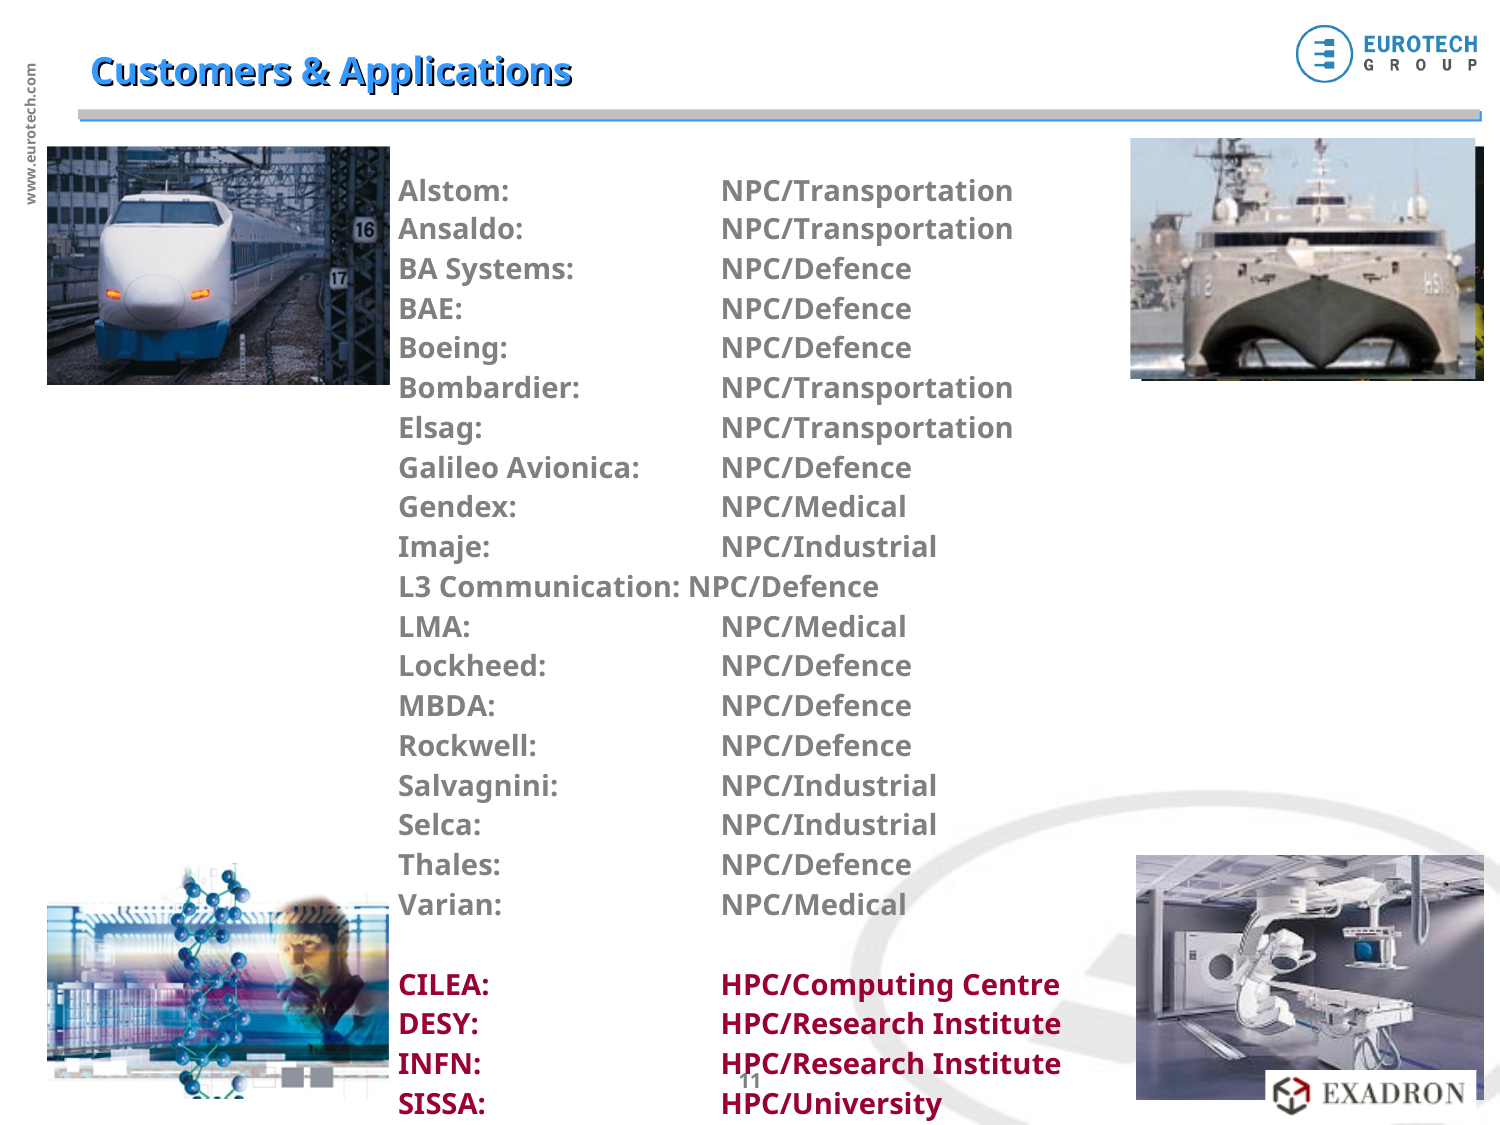

# Customers & Applications
Alstom:	 NPC/Transportation
Ansaldo:	 NPC/Transportation
BA Systems:	 NPC/Defence
BAE:	 NPC/Defence
Boeing:	 NPC/Defence
Bombardier:	 NPC/Transportation
Elsag:	 NPC/Transportation
Galileo Avionica:	 NPC/Defence
Gendex:	 NPC/Medical
Imaje:	 NPC/Industrial
L3 Communication: NPC/Defence
LMA:	 NPC/Medical
Lockheed:	 NPC/Defence
MBDA:	 NPC/Defence
Rockwell:	 NPC/Defence
Salvagnini:	 NPC/Industrial
Selca:	 NPC/Industrial
Thales:	 NPC/Defence
Varian:	 NPC/Medical
CILEA:	 HPC/Computing Centre
DESY: 	 HPC/Research Institute
INFN:	 HPC/Research Institute
SISSA:	 HPC/University